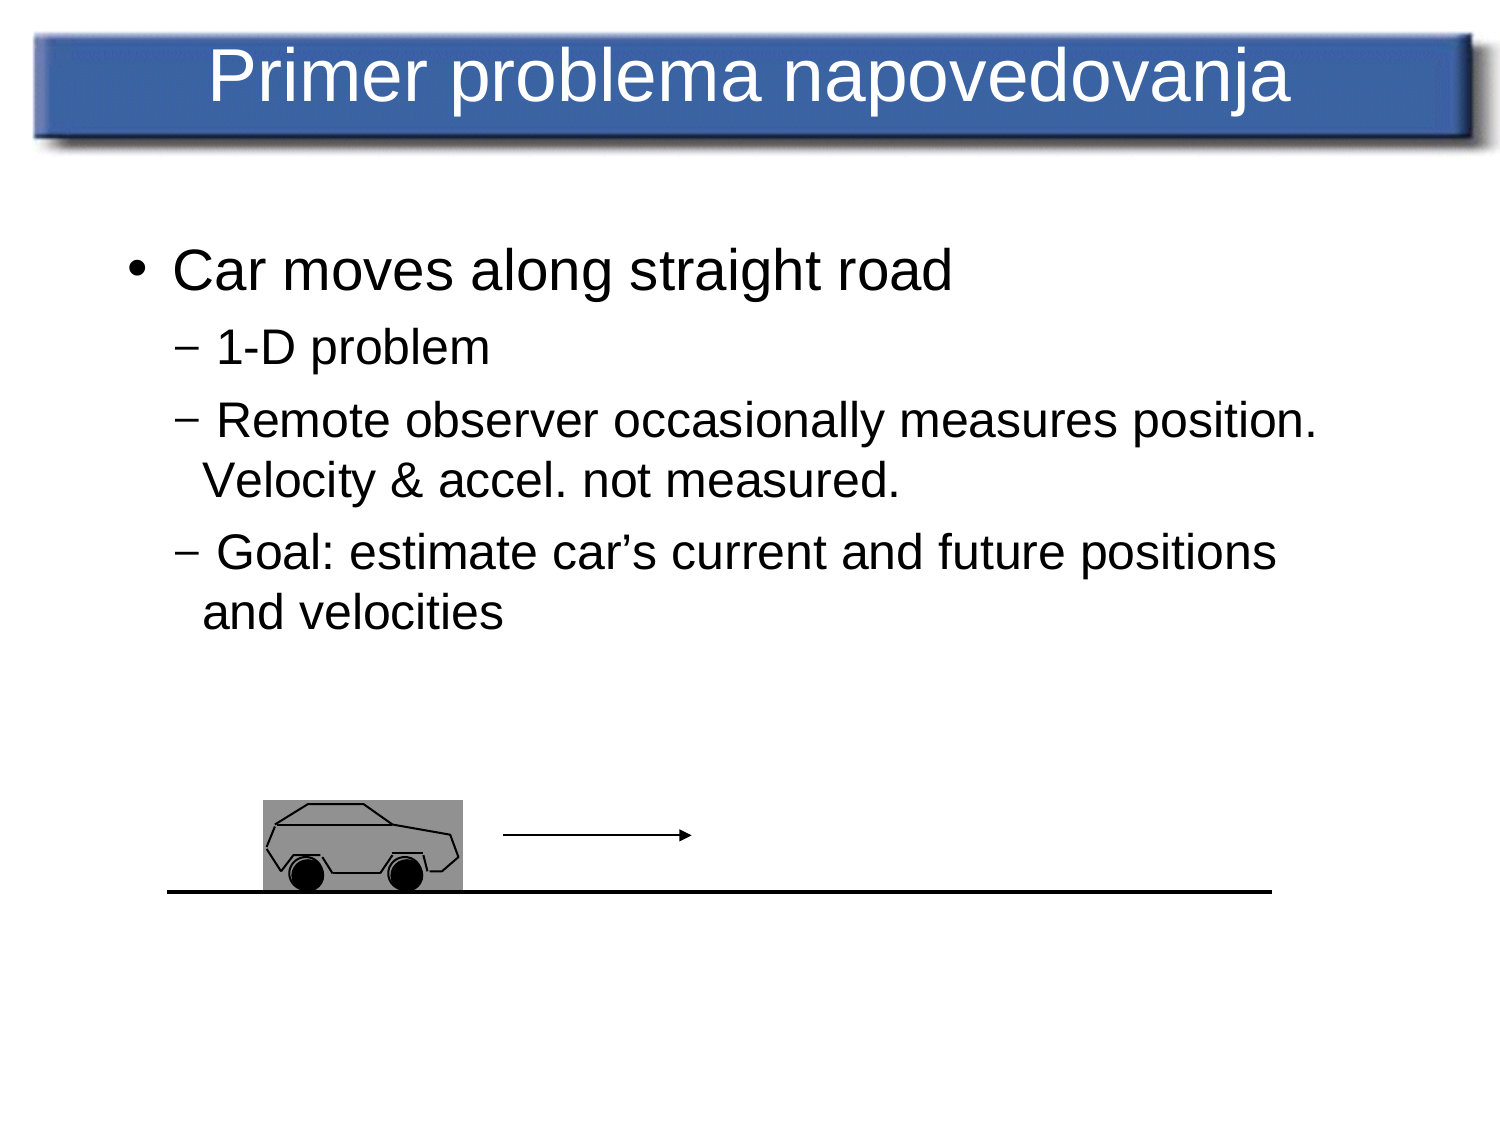

# Primer problema napovedovanja
 Car moves along straight road
 1-D problem
 Remote observer occasionally measures position. Velocity & accel. not measured.
 Goal: estimate car’s current and future positions and velocities